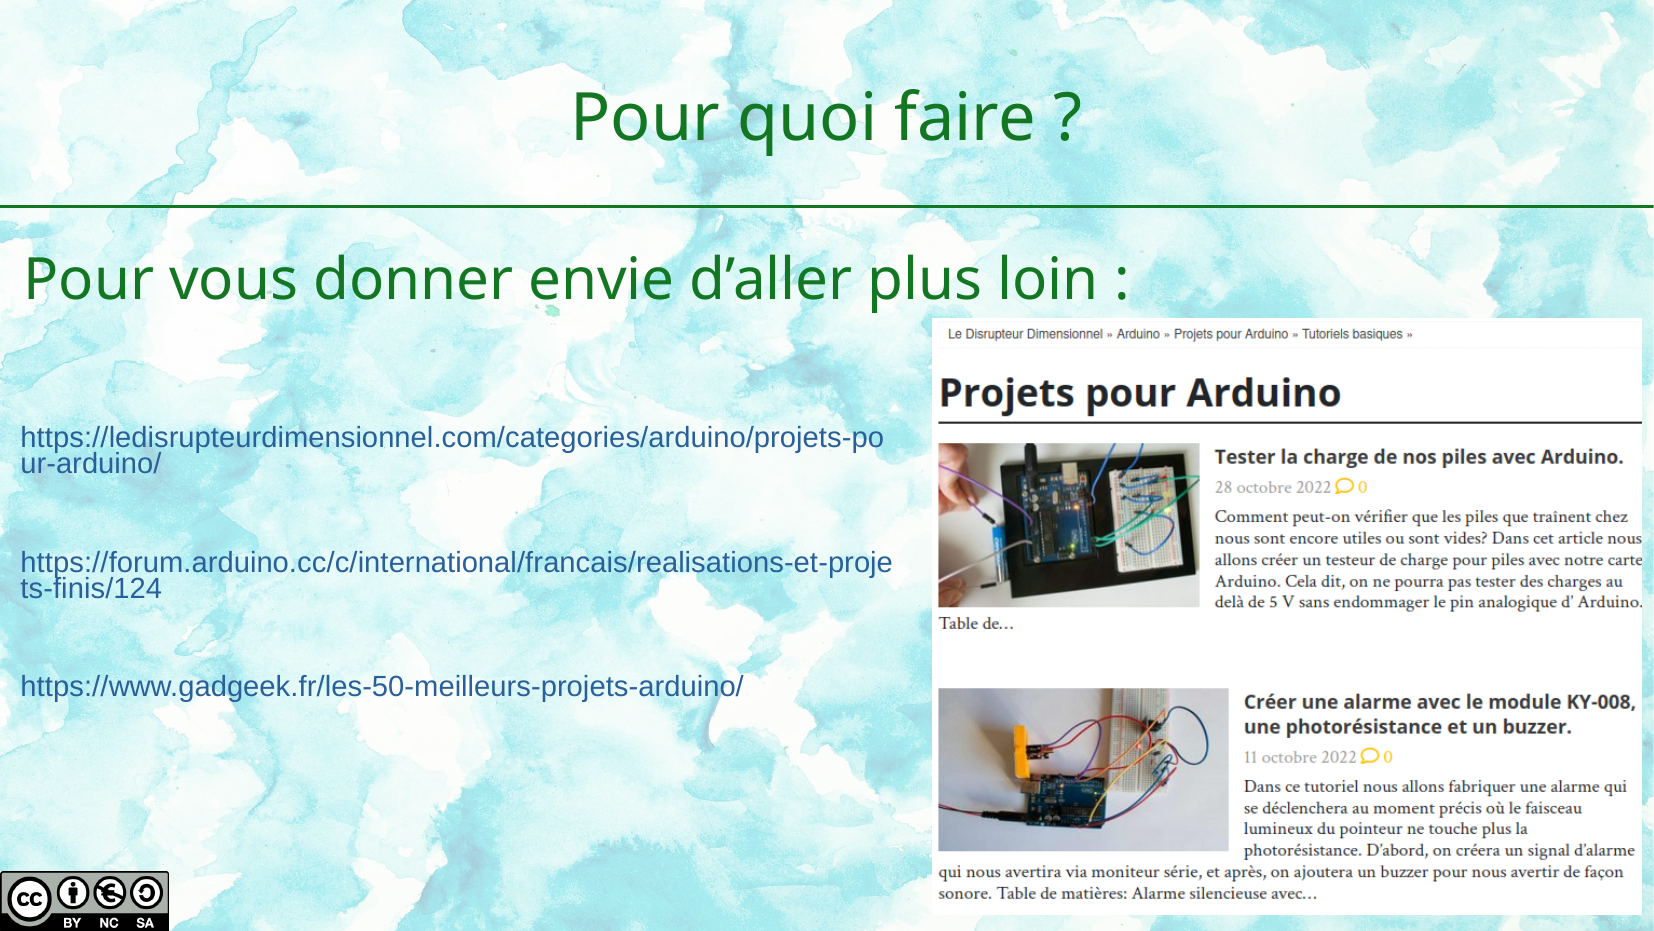

# Pour quoi faire ?
Pour vous donner envie d’aller plus loin :
https://ledisrupteurdimensionnel.com/categories/arduino/projets-pour-arduino/
https://forum.arduino.cc/c/international/francais/realisations-et-projets-finis/124
https://www.gadgeek.fr/les-50-meilleurs-projets-arduino/
8